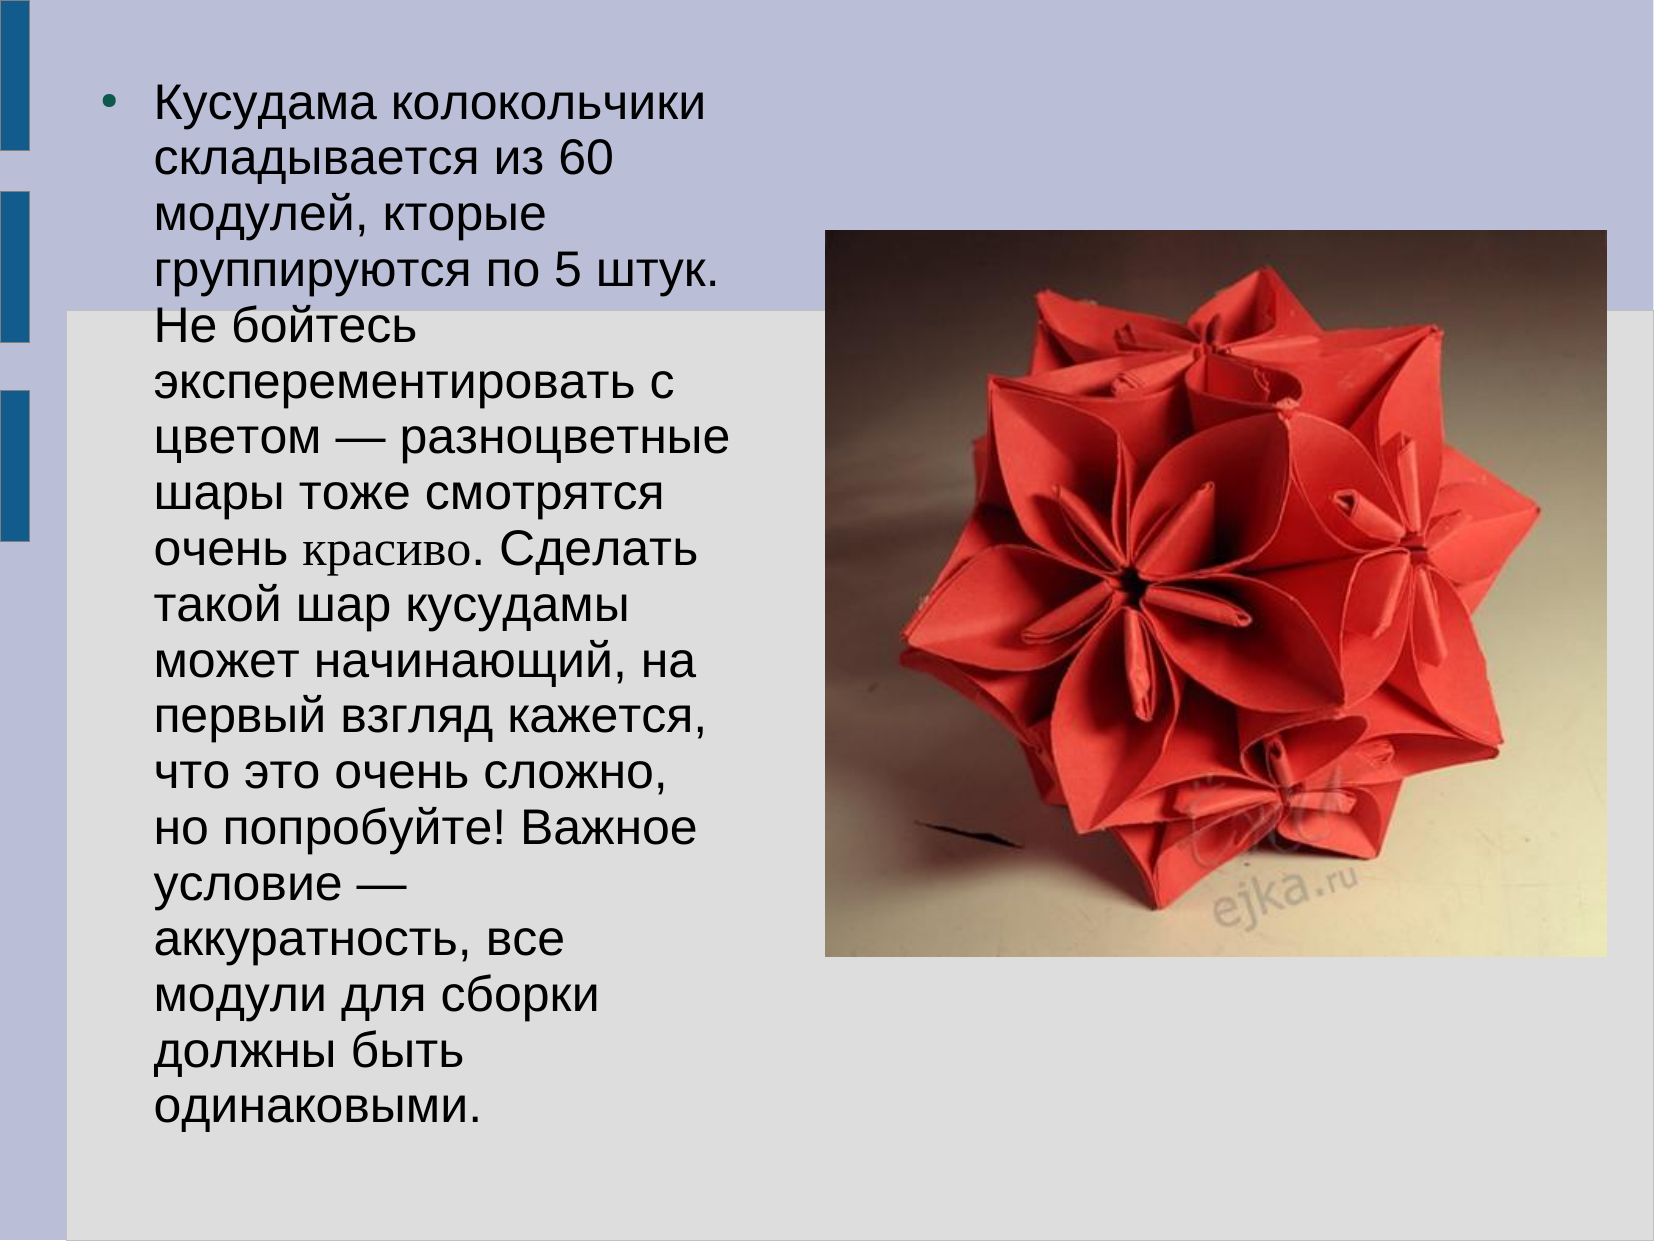

# Кусудама колокольчики складывается из 60 модулей, кторые группируются по 5 штук. Не бойтесь эксперементировать с цветом — разноцветные шары тоже смотрятся очень красиво. Сделать такой шар кусудамы может начинающий, на первый взгляд кажется, что это очень сложно, но попробуйте! Важное условие — аккуратность, все модули для сборки должны быть одинаковыми.